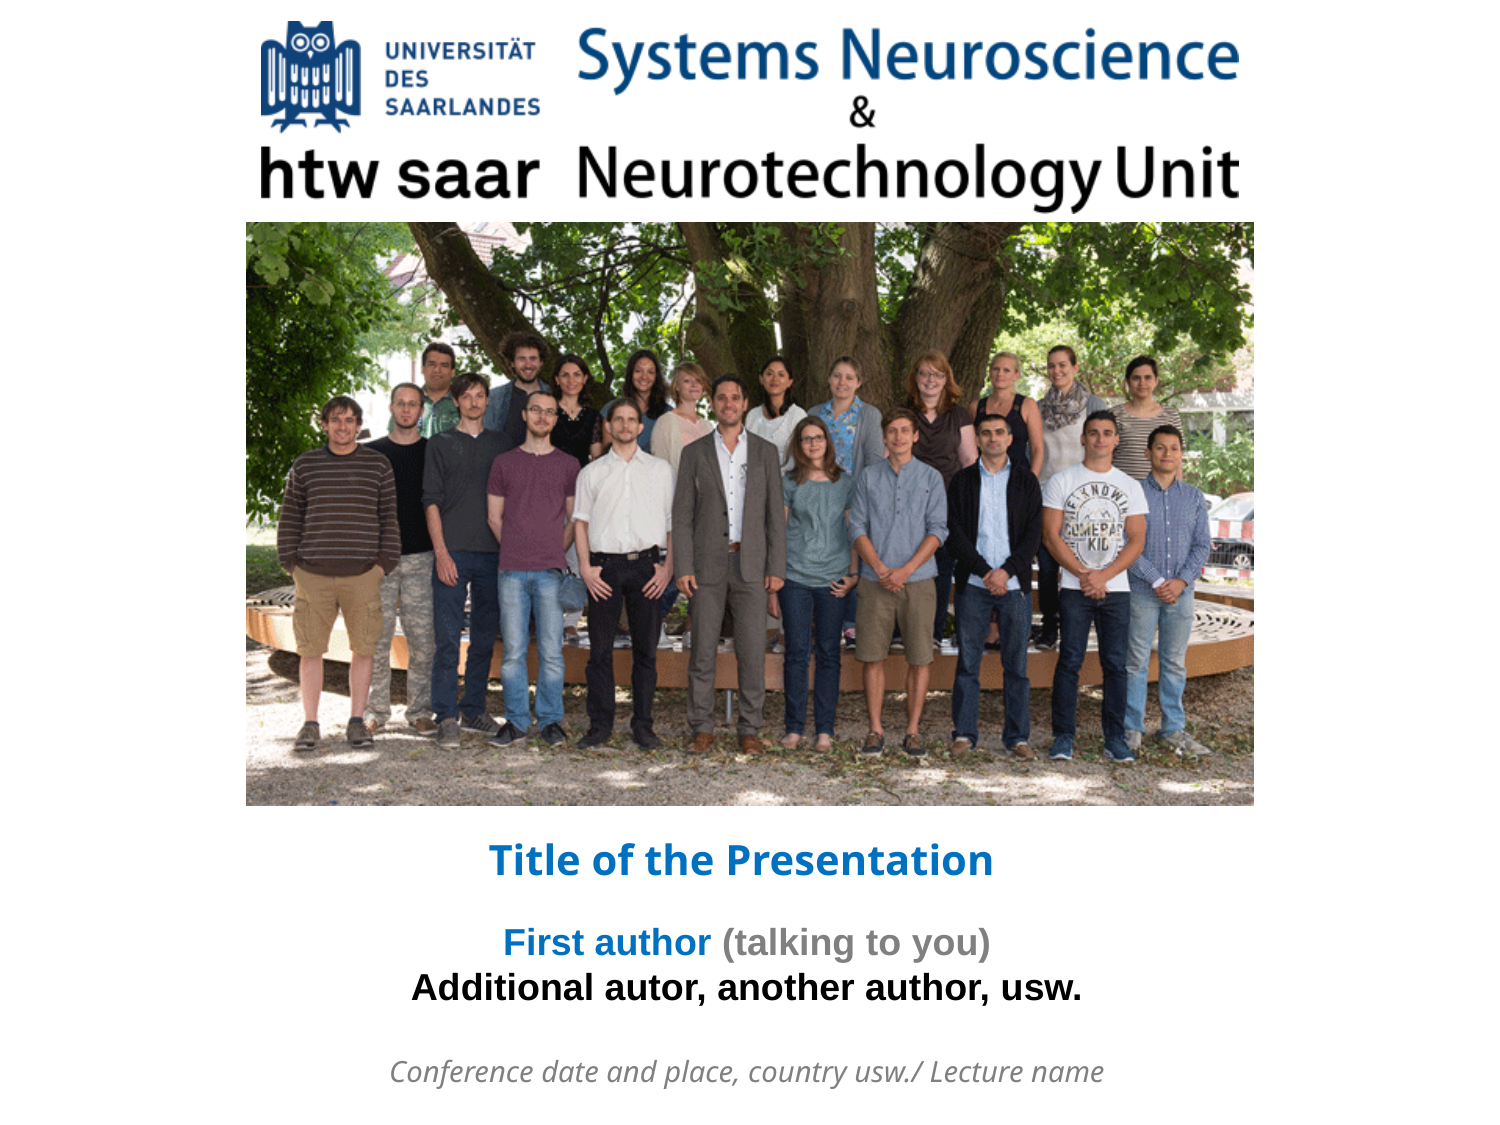

Title of the Presentation
First author (talking to you)
Additional autor, another author, usw.
Conference date and place, country usw./ Lecture name